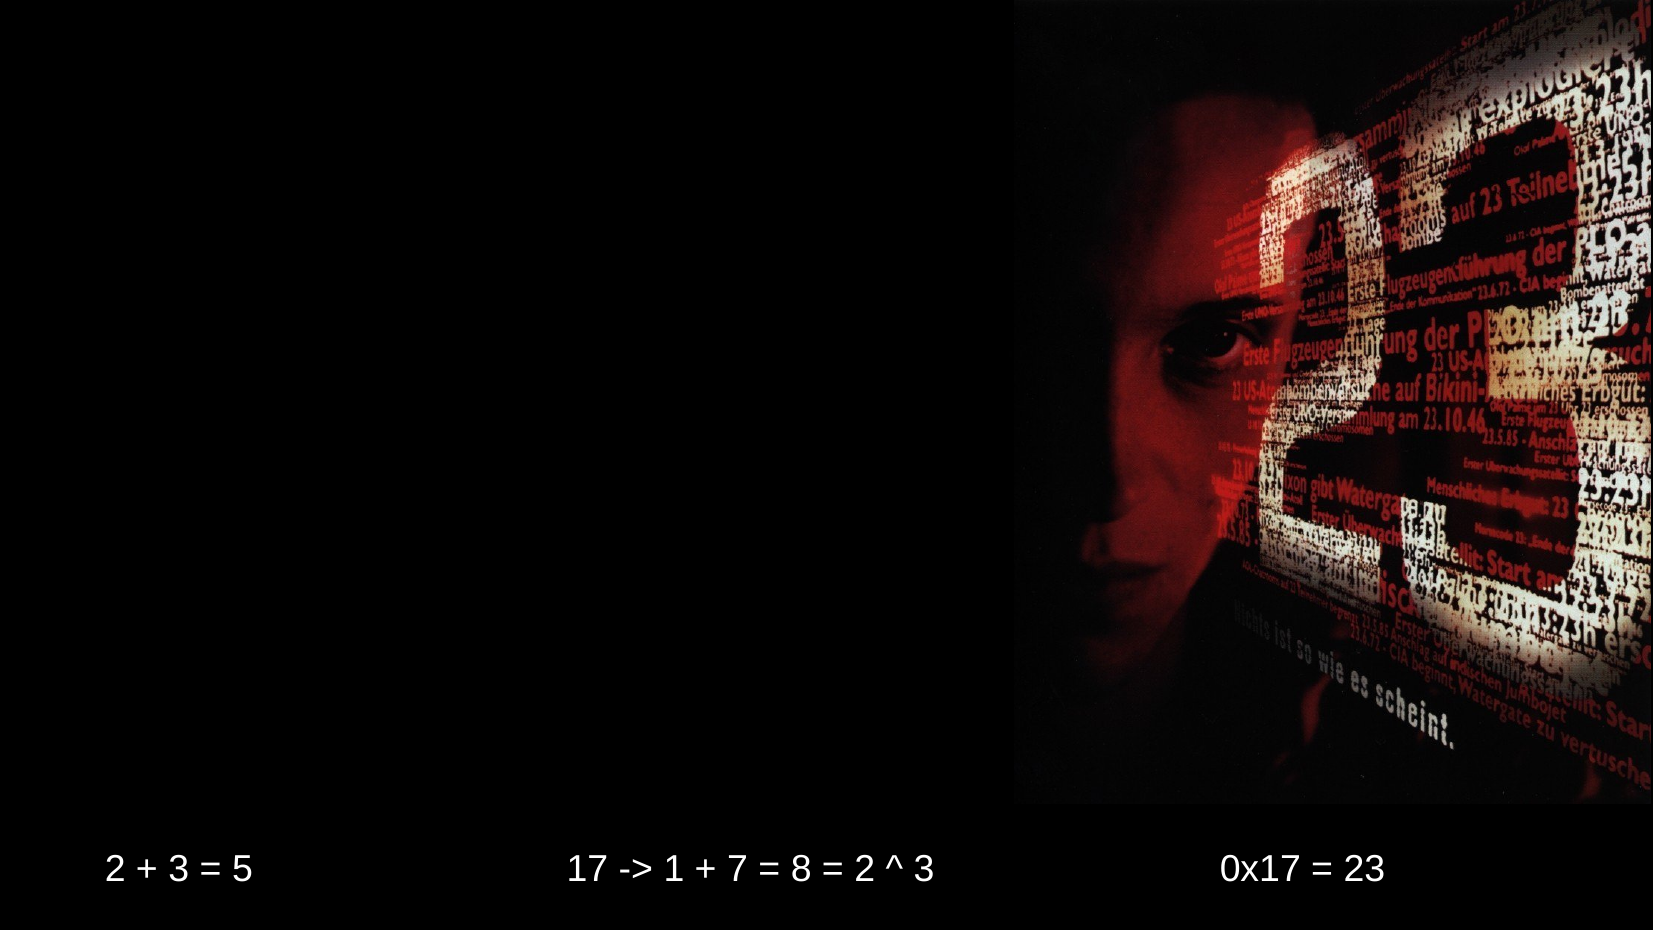

2 + 3 = 5 17 -> 1 + 7 = 8 = 2 ^ 3 0x17 = 23